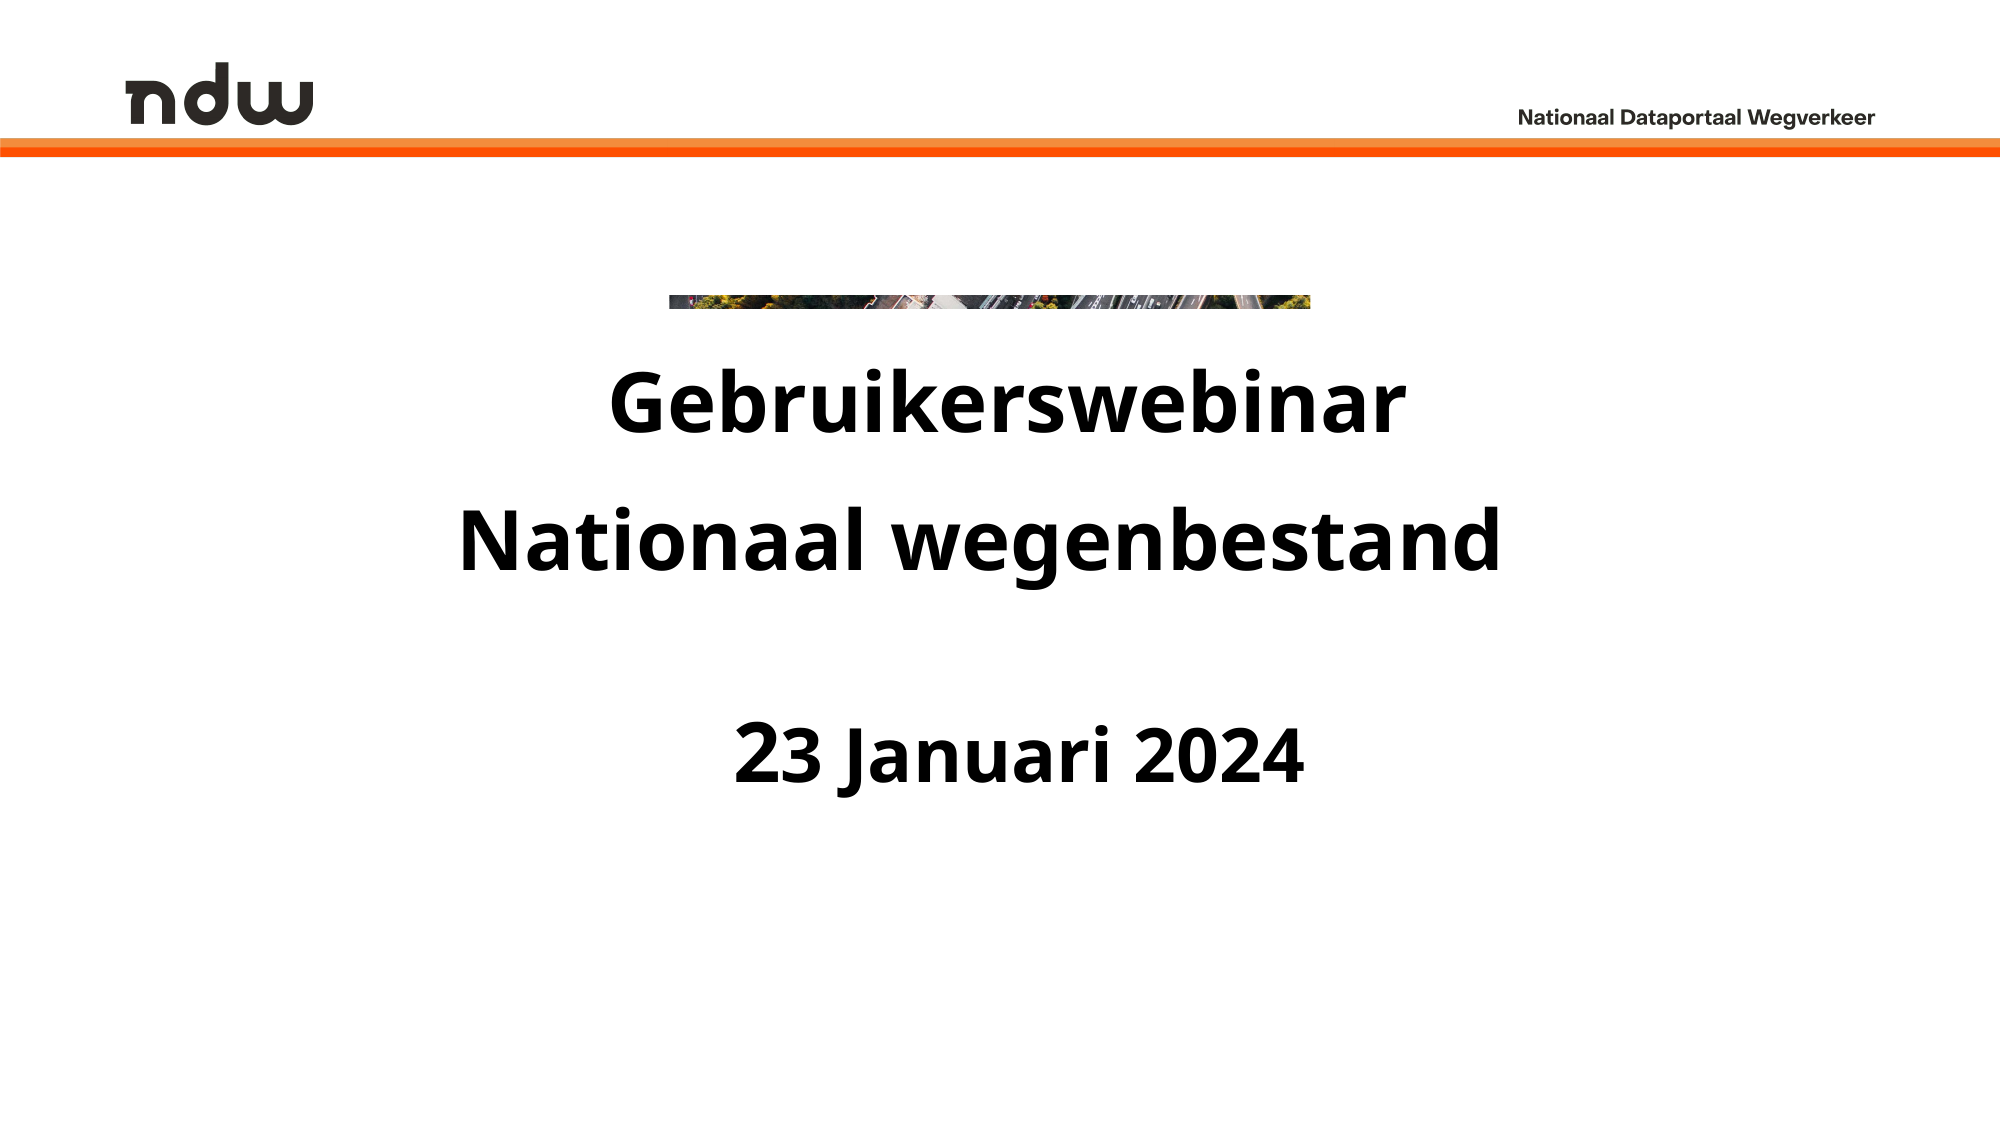

# Gebruikerswebinar
Nationaal wegenbestand
23 Januari 2024